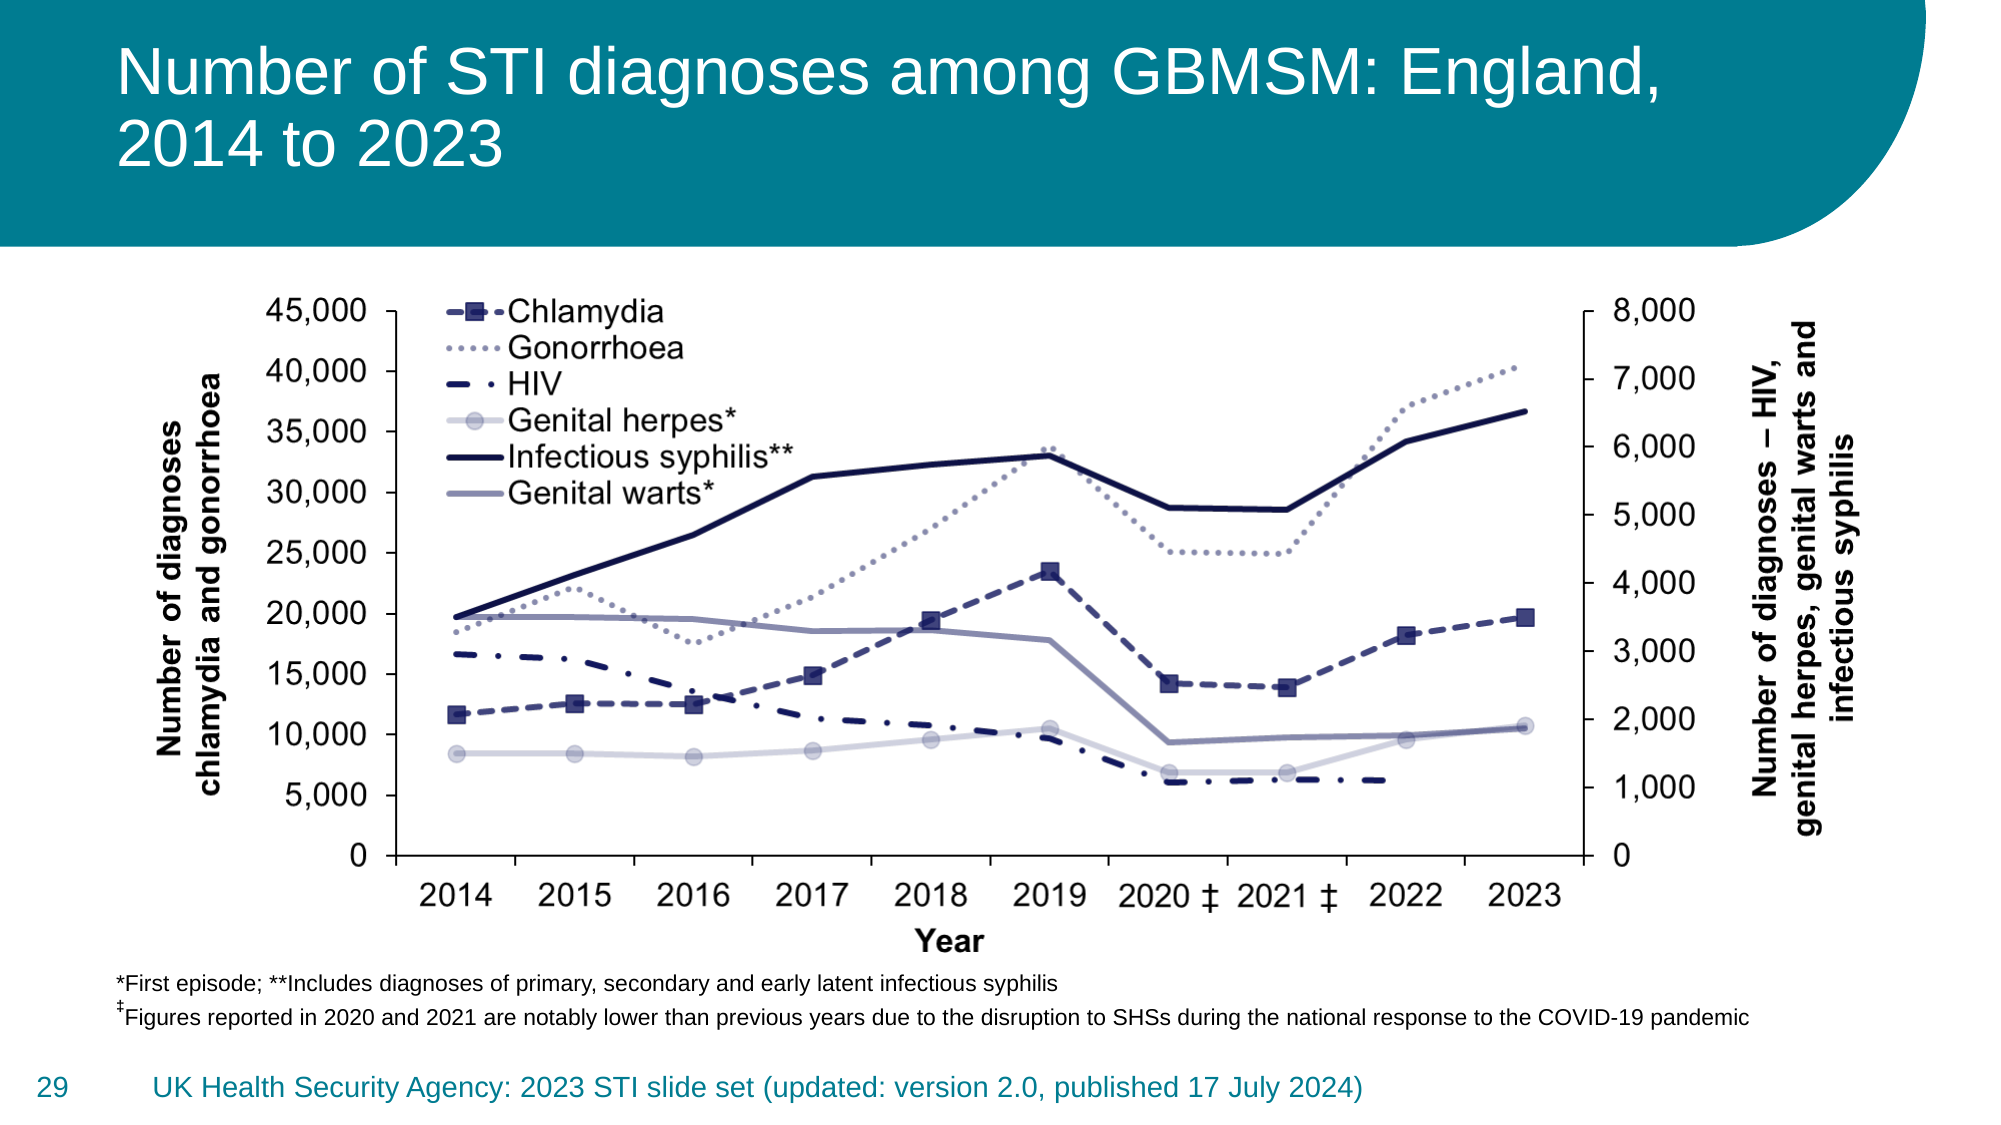

# Number of STI diagnoses among GBMSM: England, 2014 to 2023
*First episode; **Includes diagnoses of primary, secondary and early latent infectious syphilis
‡Figures reported in 2020 and 2021 are notably lower than previous years due to the disruption to SHSs during the national response to the COVID-19 pandemic
29
UK Health Security Agency: 2023 STI slide set (updated: version 2.0, published 17 July 2024)